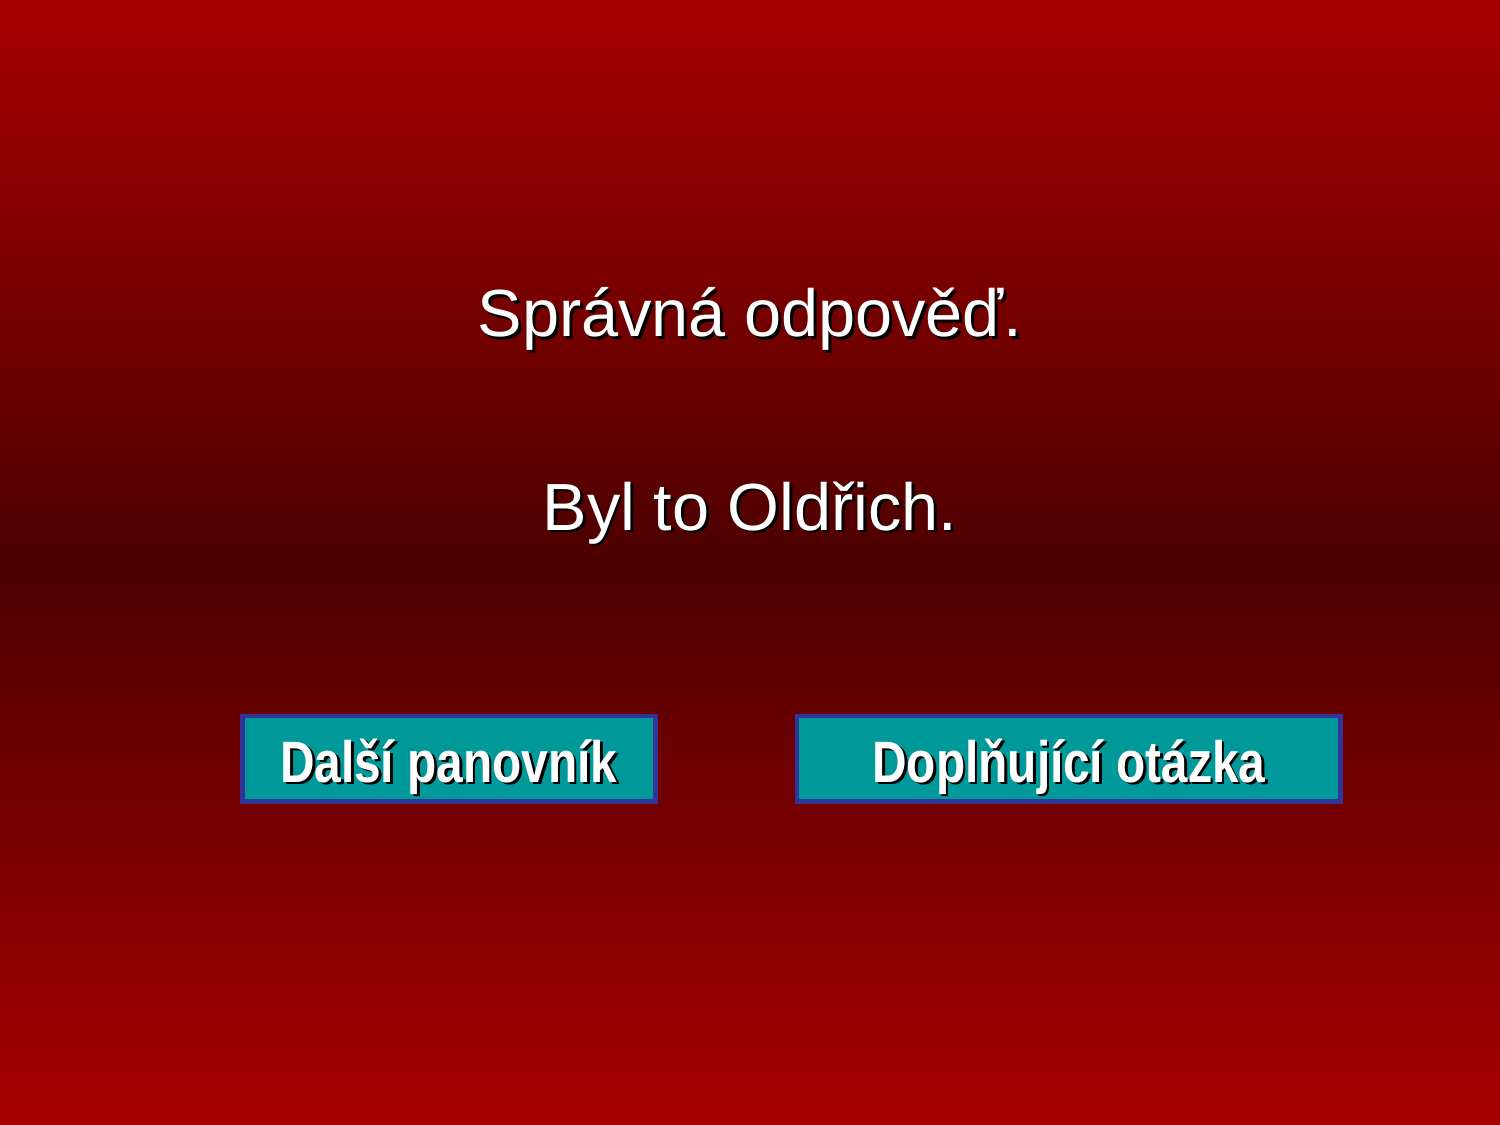

#
Správná odpověď.
Byl to Oldřich.
Další panovník
Doplňující otázka